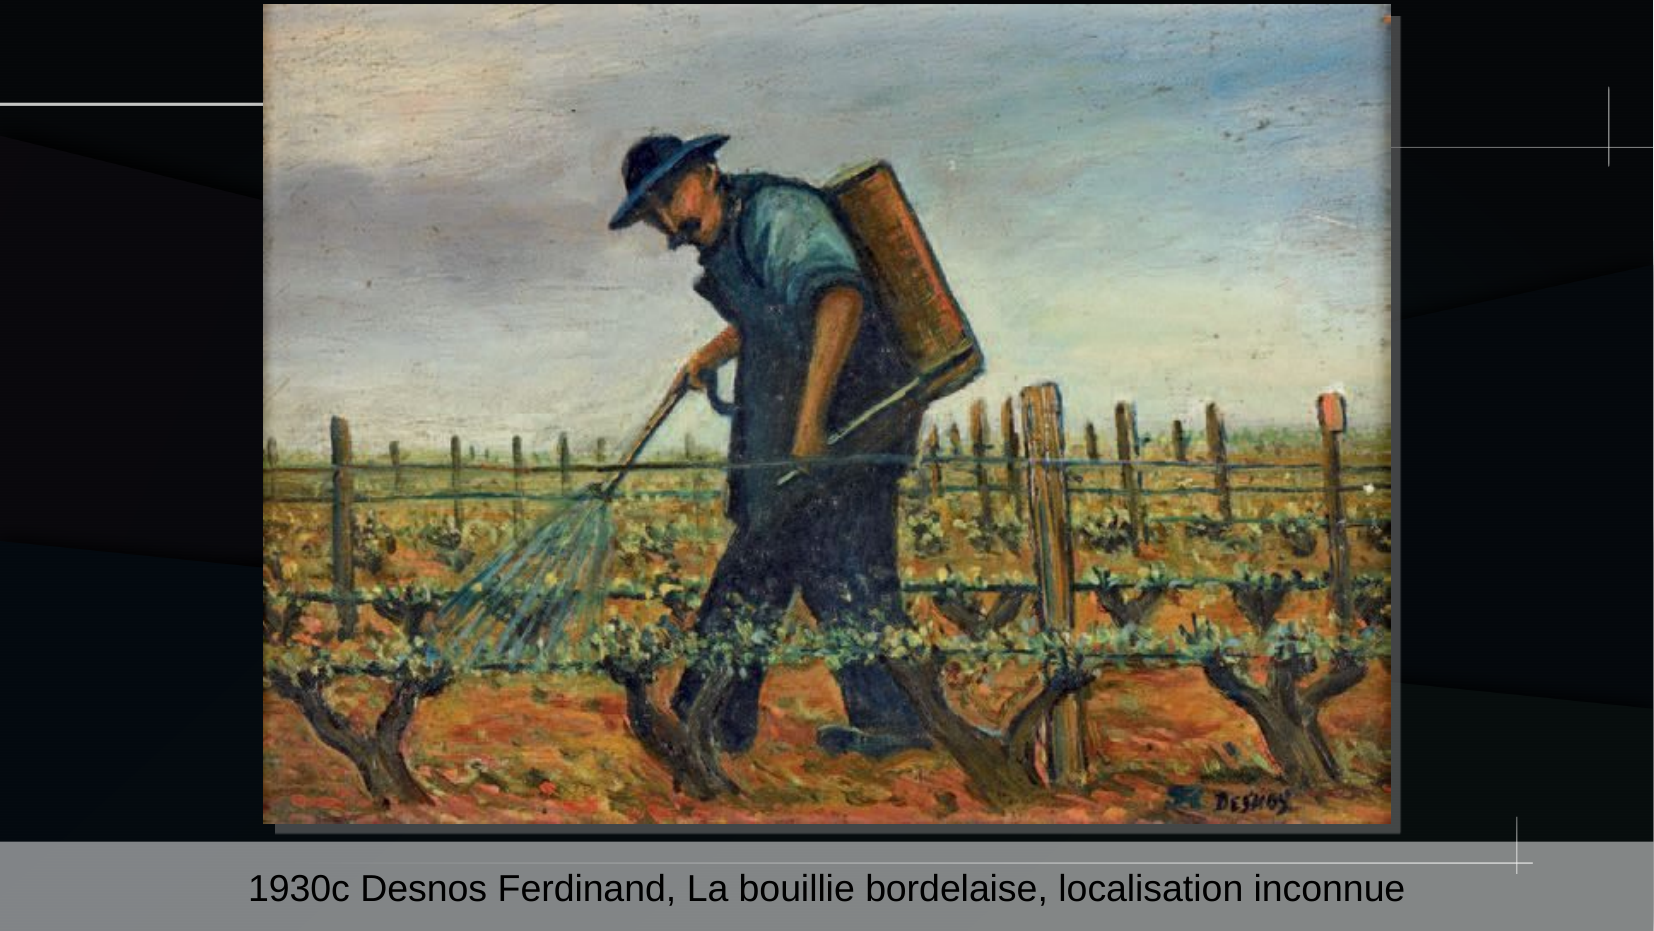

1930c Desnos Ferdinand, La bouillie bordelaise, localisation inconnue